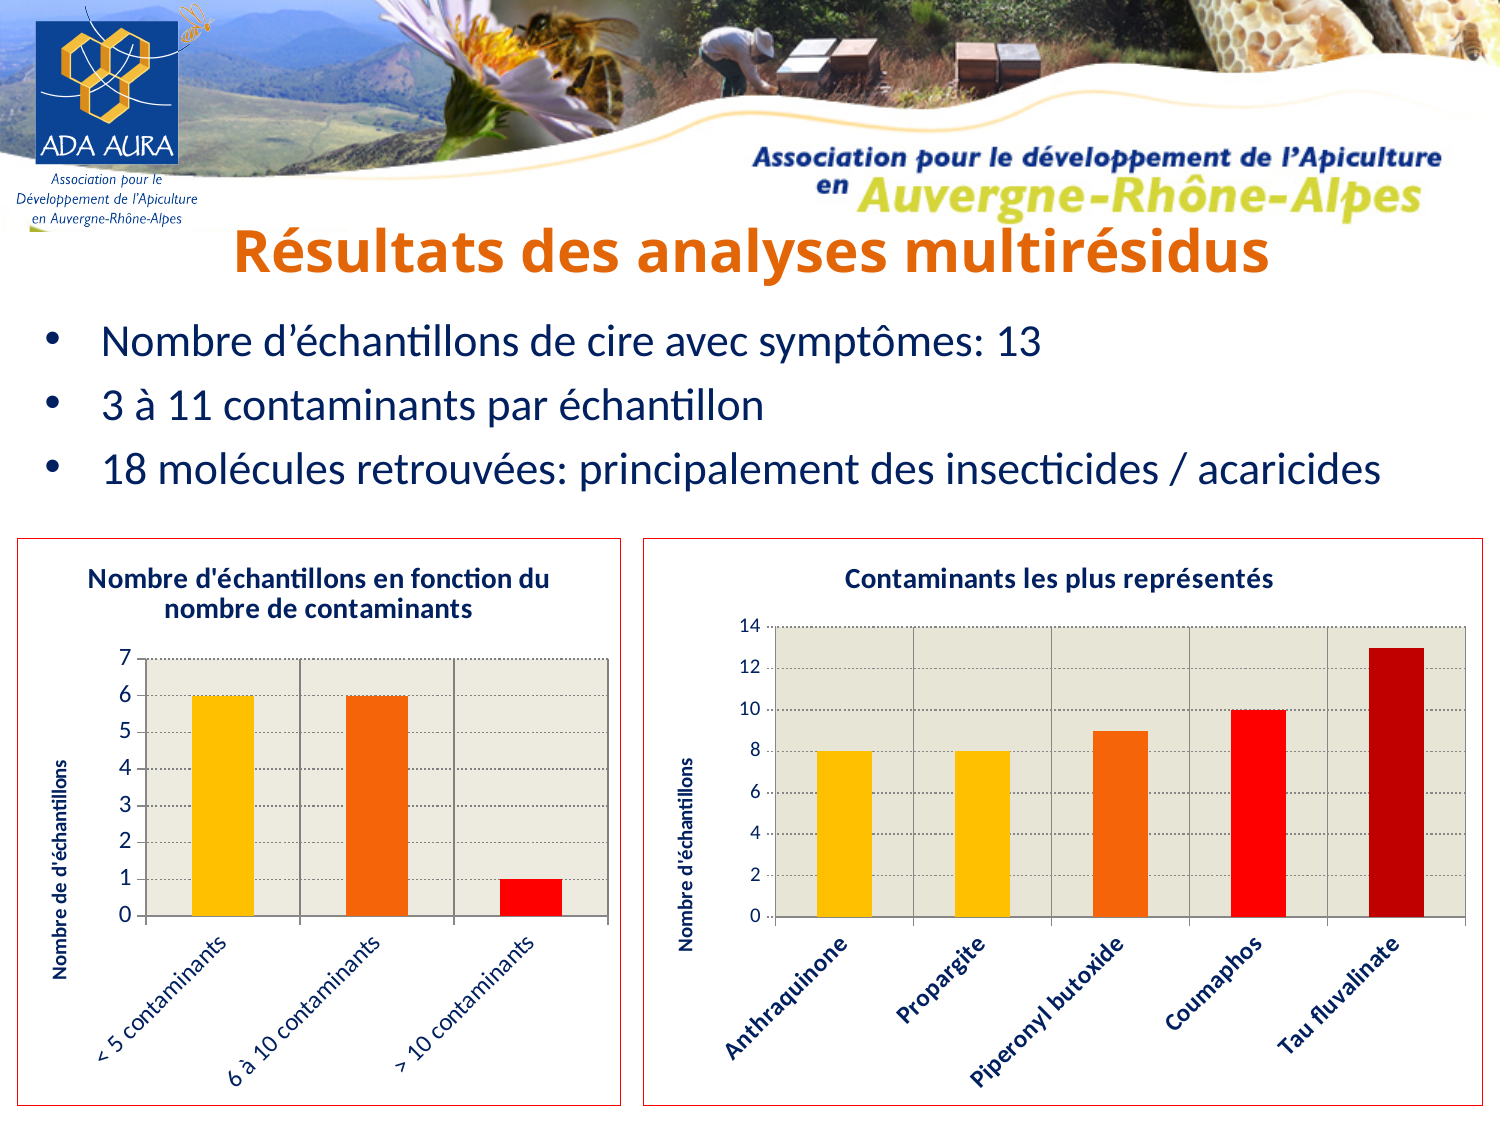

# Résultats des analyses multirésidus
Nombre d’échantillons de cire avec symptômes: 13
3 à 11 contaminants par échantillon
18 molécules retrouvées: principalement des insecticides / acaricides
### Chart: Nombre d'échantillons en fonction du nombre de contaminants
| Category | Nombre d'échantillons |
|---|---|
| < 5 contaminants | 6.0 |
| 6 à 10 contaminants | 6.0 |
| > 10 contaminants | 1.0 |
### Chart: Contaminants les plus représentés
| Category | Nb échantillons |
|---|---|
| Anthraquinone | 8.0 |
| Propargite | 8.0 |
| Piperonyl butoxide | 9.0 |
| Coumaphos | 10.0 |
| Tau fluvalinate | 13.0 |